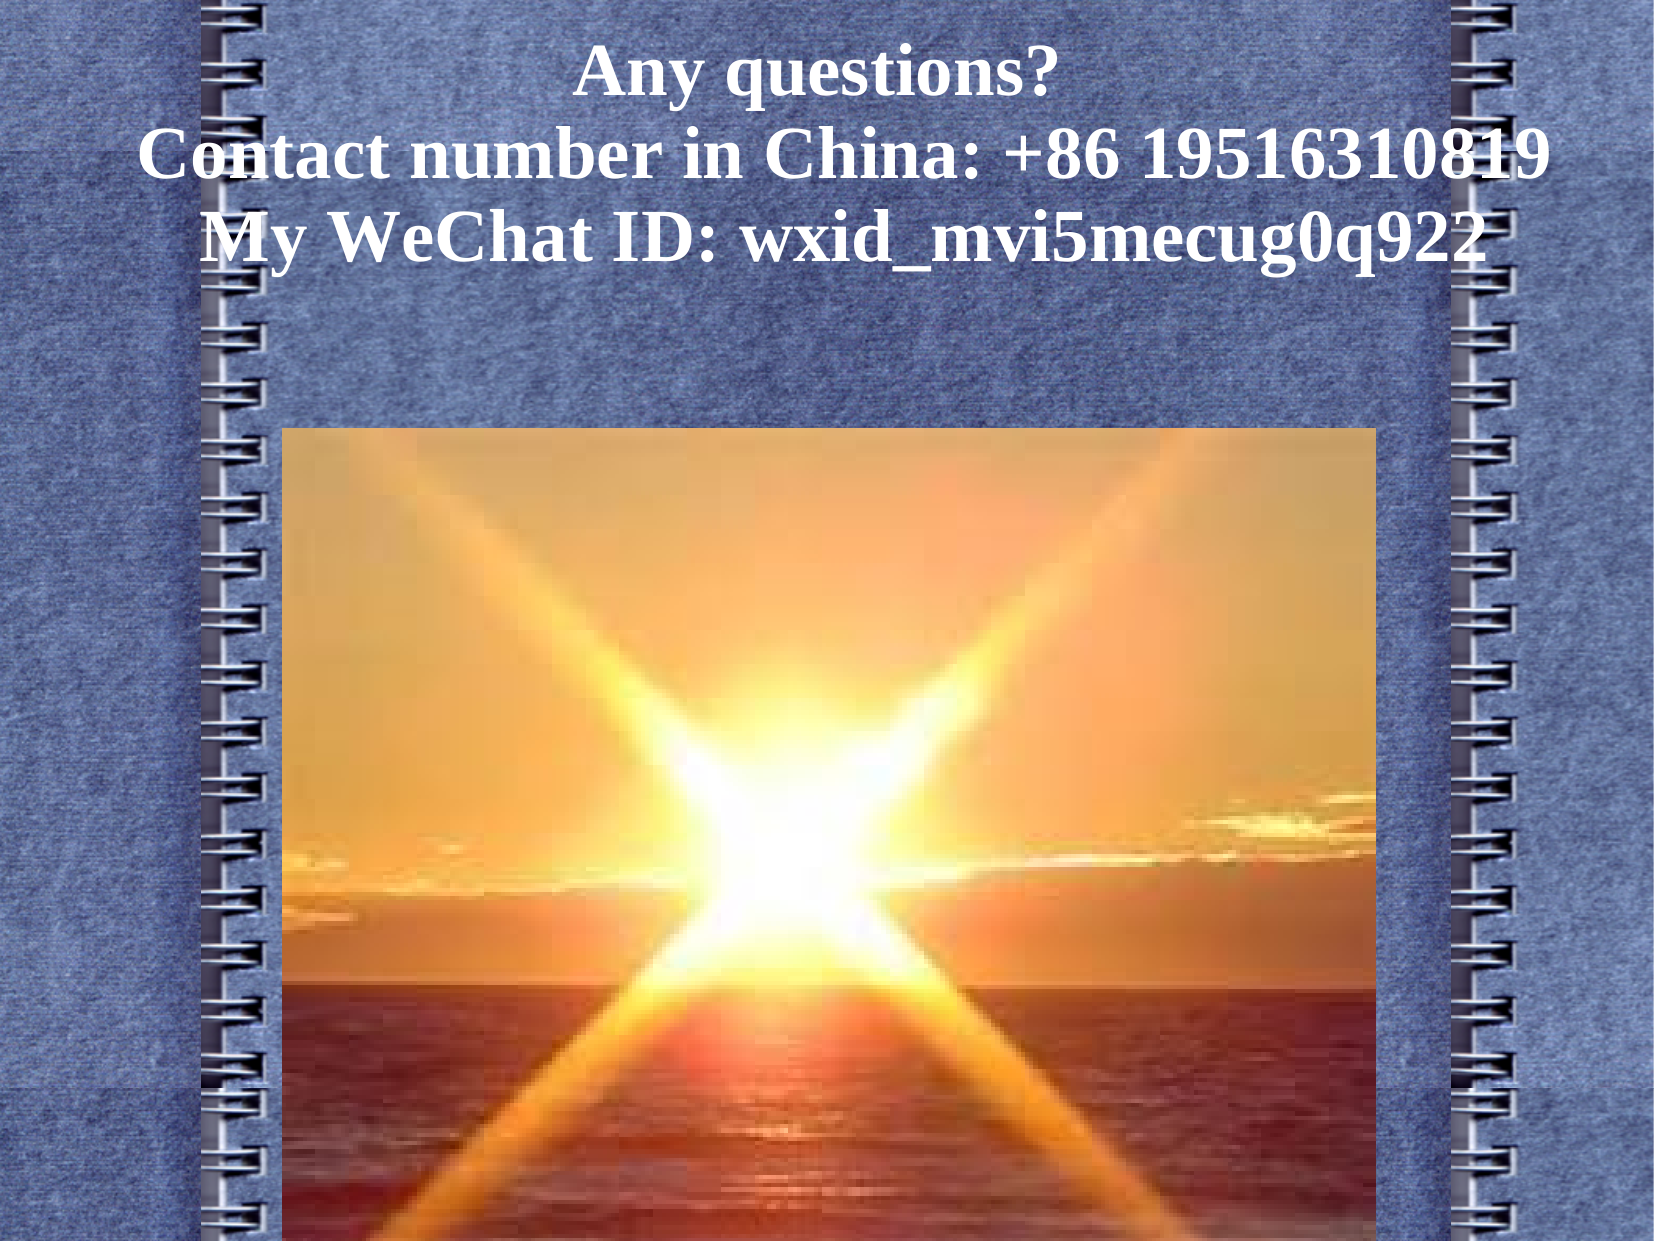

# Any questions? Contact number in China: +86 19516310819 My WeChat ID: wxid_mvi5mecug0q922